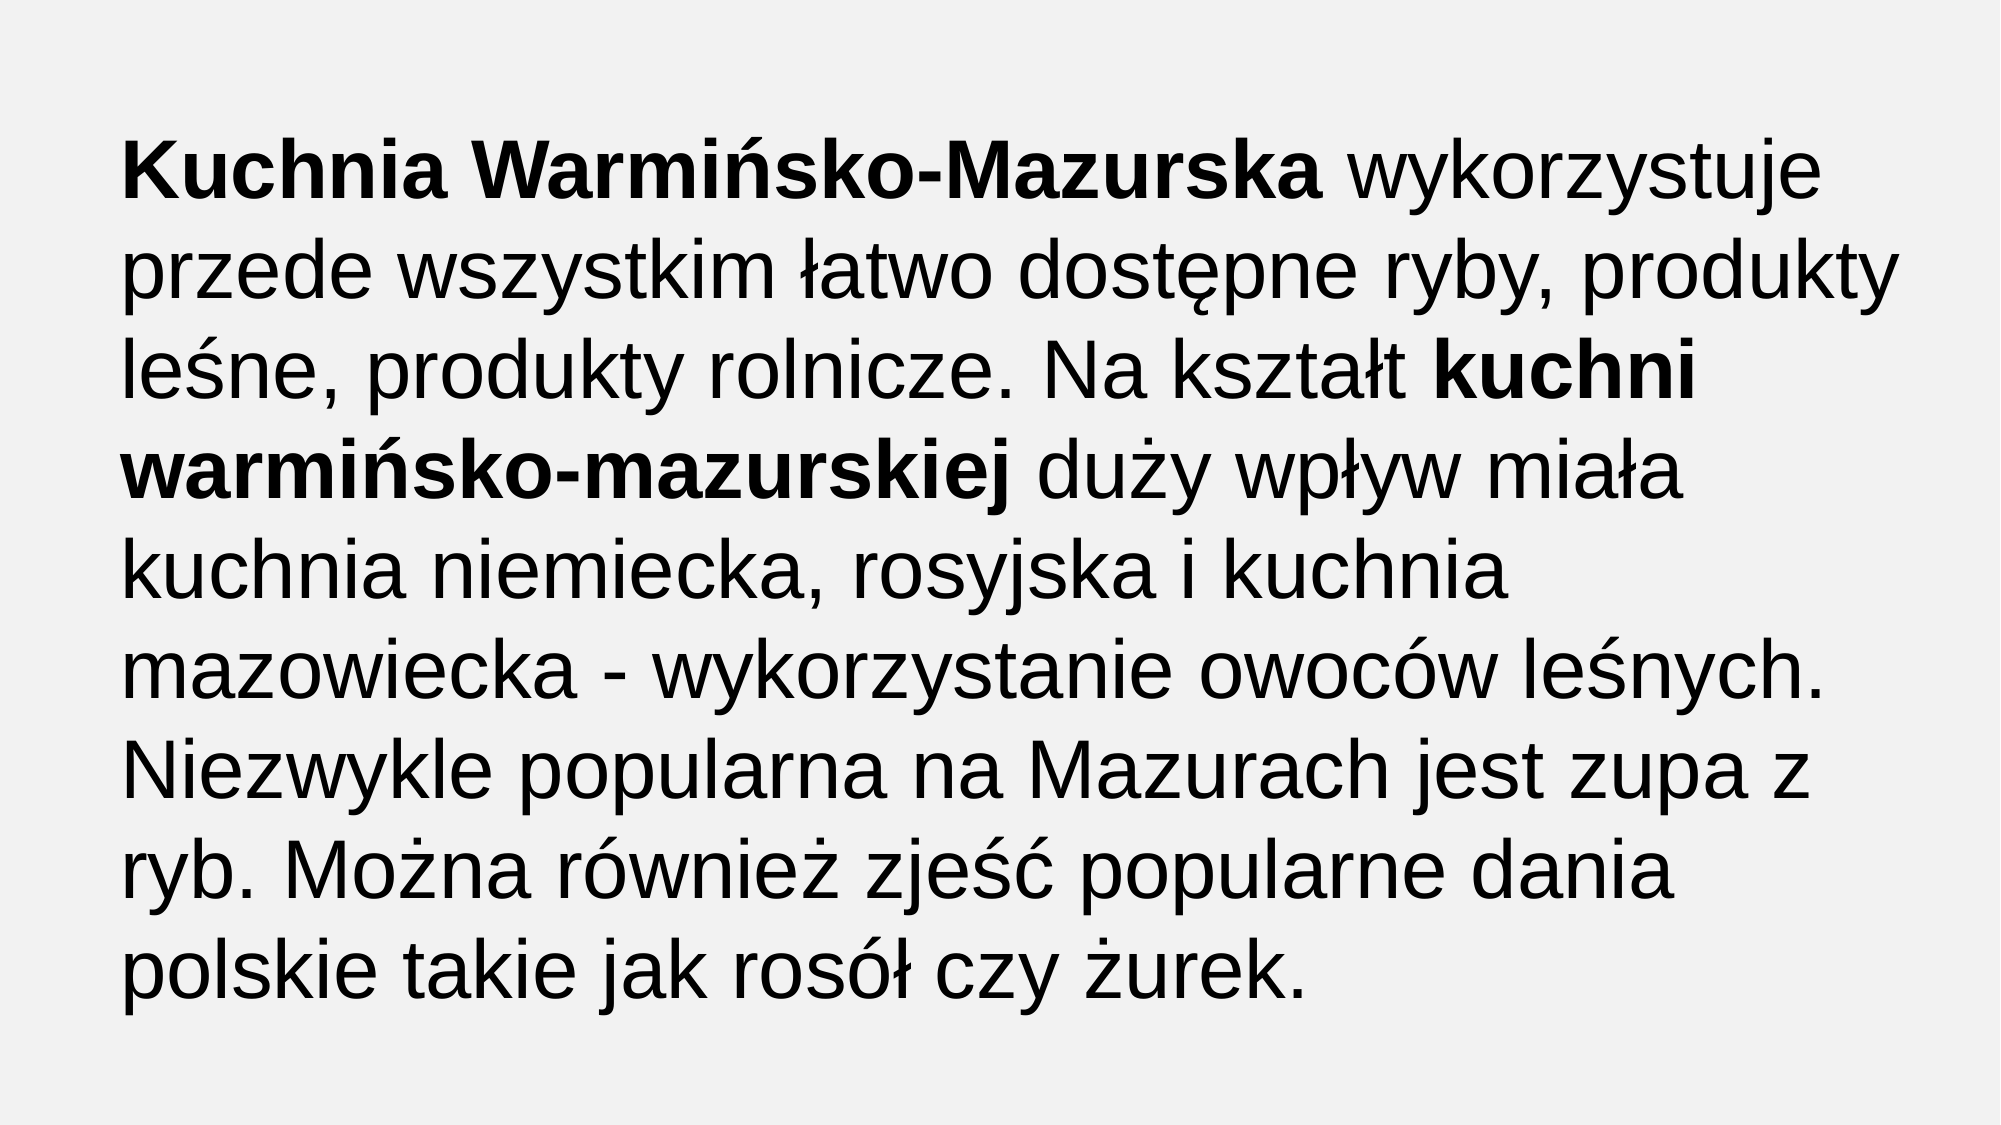

Kuchnia Warmińsko-Mazurska wykorzystuje przede wszystkim łatwo dostępne ryby, produkty leśne, produkty rolnicze. Na kształt kuchni warmińsko-mazurskiej duży wpływ miała kuchnia niemiecka, rosyjska i kuchnia mazowiecka - wykorzystanie owoców leśnych. Niezwykle popularna na Mazurach jest zupa z ryb. Można również zjeść popularne dania polskie takie jak rosół czy żurek.